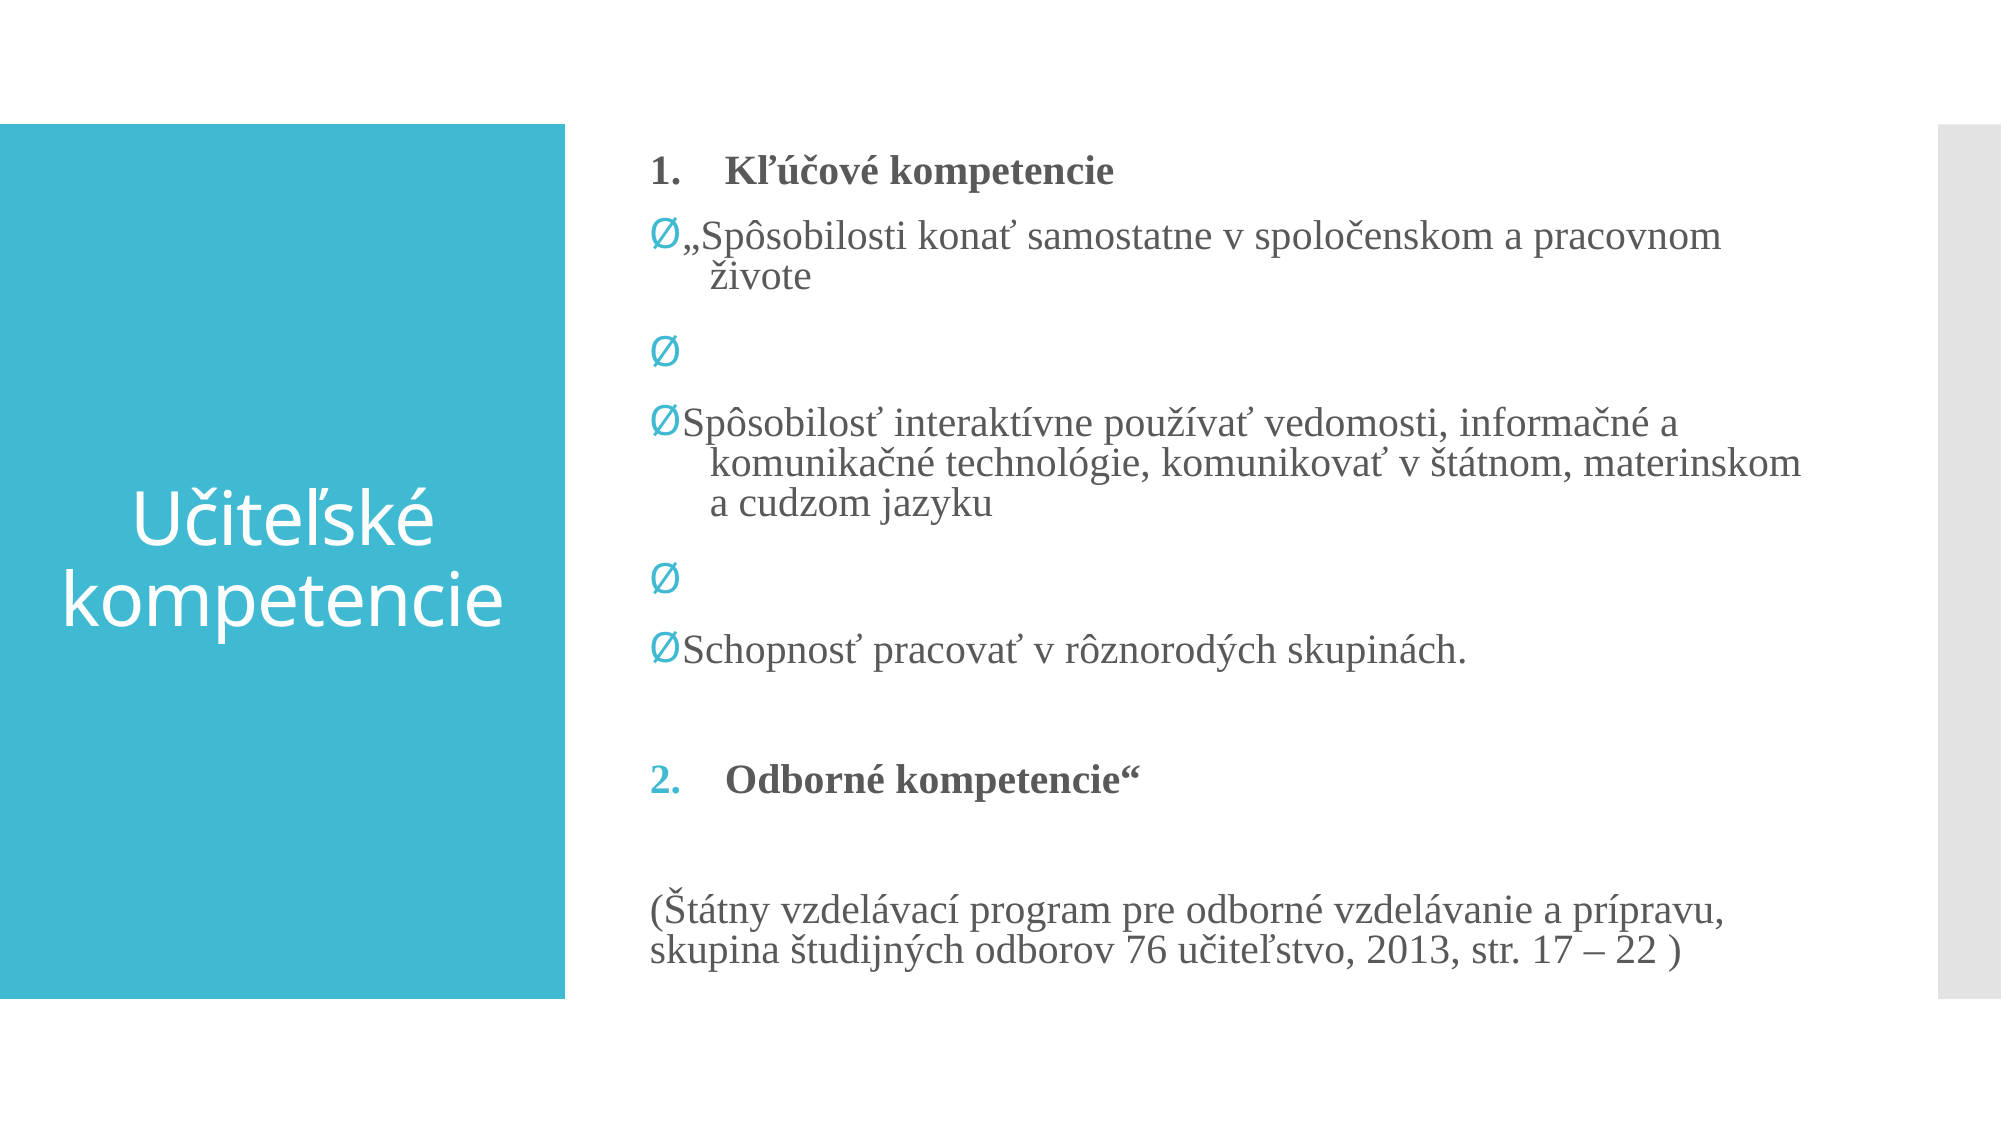

1.	Kľúčové kompetencie
„Spôsobilosti konať samostatne v spoločenskom a pracovnom živote
Spôsobilosť interaktívne používať vedomosti, informačné a komunikačné technológie, komunikovať v štátnom, materinskom a cudzom jazyku
Schopnosť pracovať v rôznorodých skupinách.
Odborné kompetencie“
(Štátny vzdelávací program pre odborné vzdelávanie a prípravu, skupina študijných odborov 76 učiteľstvo, 2013, str. 17 – 22 )
# Učiteľské kompetencie